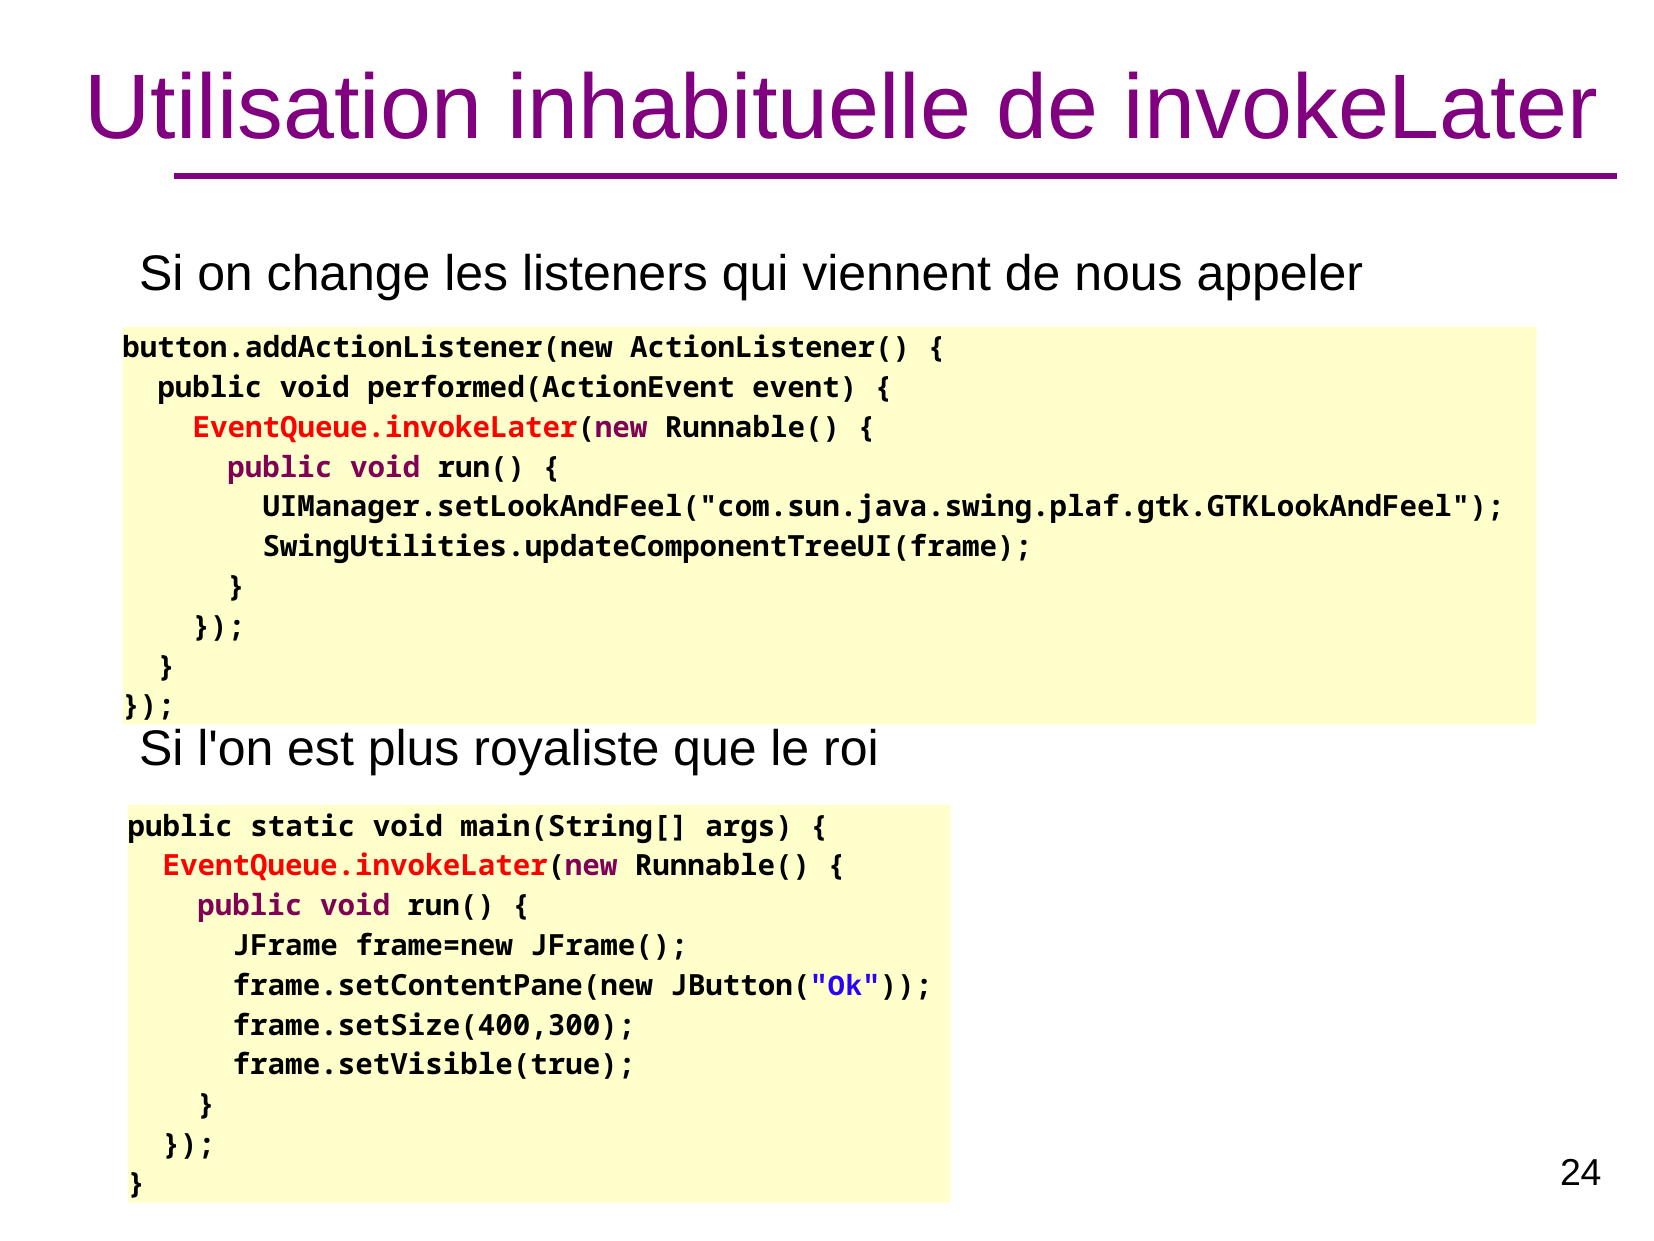

# Utilisation inhabituelle de invokeLater
Si on change les listeners qui viennent de nous appeler
Si l'on est plus royaliste que le roi
button.addActionListener(new ActionListener() {
 public void performed(ActionEvent event) {
 EventQueue.invokeLater(new Runnable() {
 public void run() {
 UIManager.setLookAndFeel("com.sun.java.swing.plaf.gtk.GTKLookAndFeel");
 SwingUtilities.updateComponentTreeUI(frame);
 }
 });
 }
});
public static void main(String[] args) {
 EventQueue.invokeLater(new Runnable() {
 public void run() {
 JFrame frame=new JFrame();
 frame.setContentPane(new JButton("Ok"));
 frame.setSize(400,300);
 frame.setVisible(true);
 }
 });
}